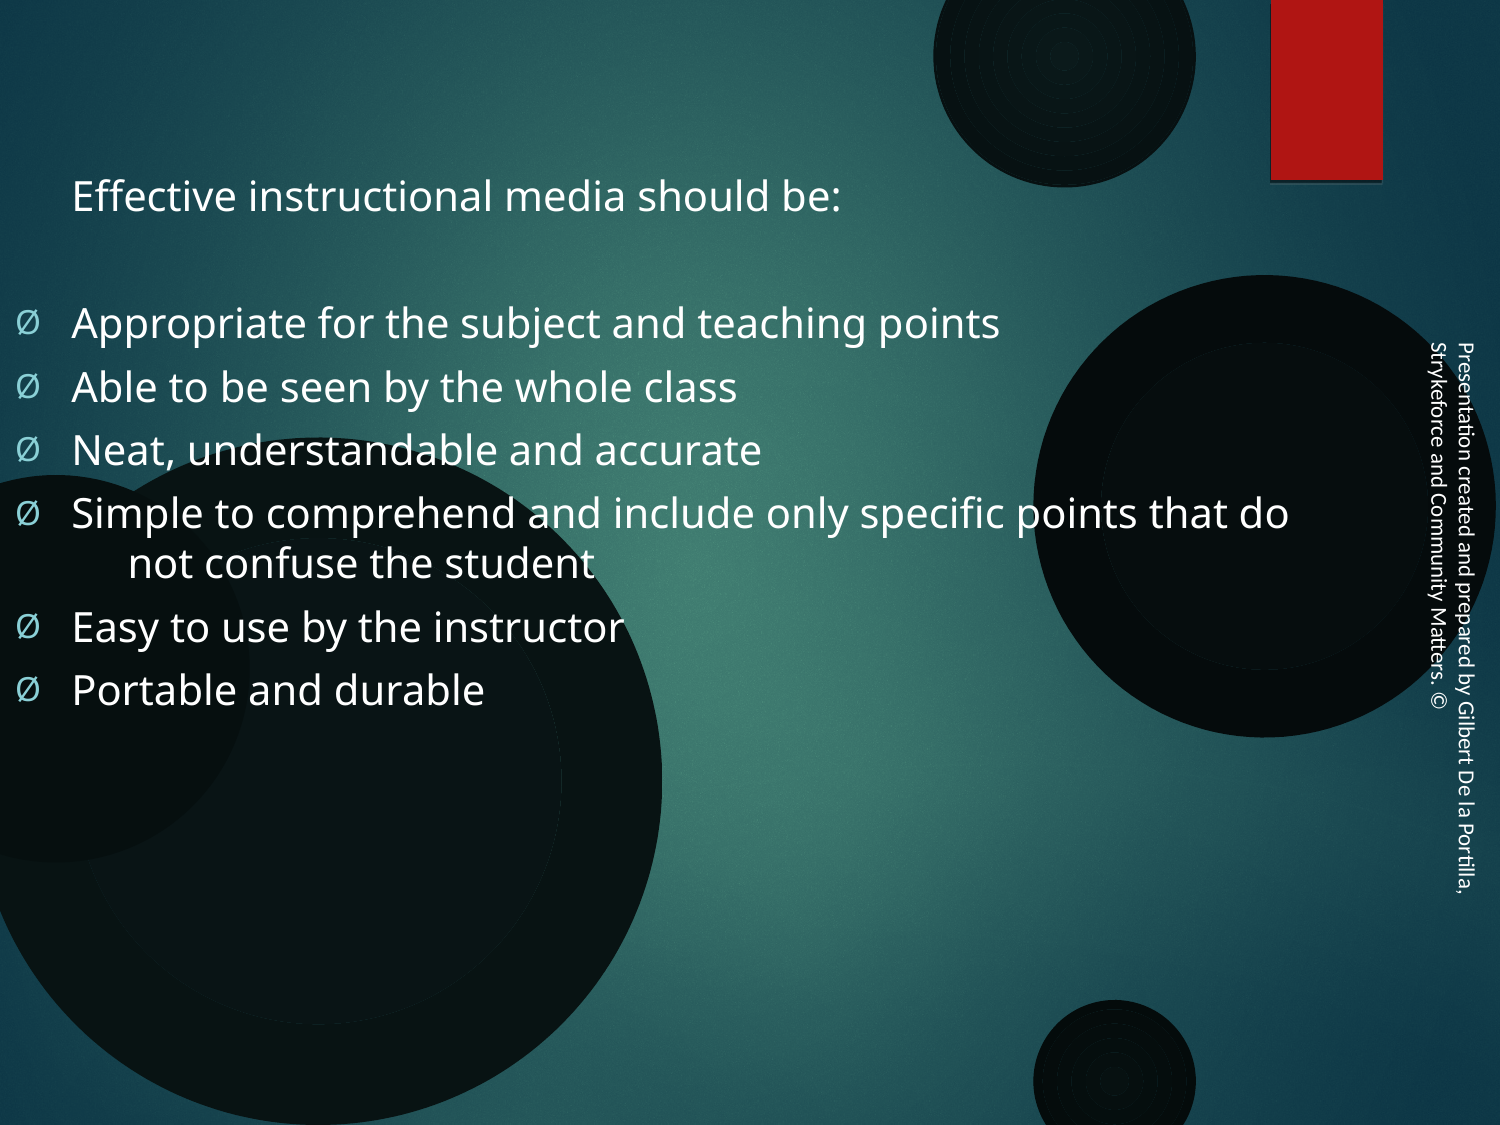

# Effective instructional media should be:
Appropriate for the subject and teaching points
Able to be seen by the whole class
Neat, understandable and accurate
Simple to comprehend and include only specific points that do not confuse the student
Easy to use by the instructor
Portable and durable
Presentation created and prepared by Gilbert De la Portilla, Strykeforce and Community Matters. ©